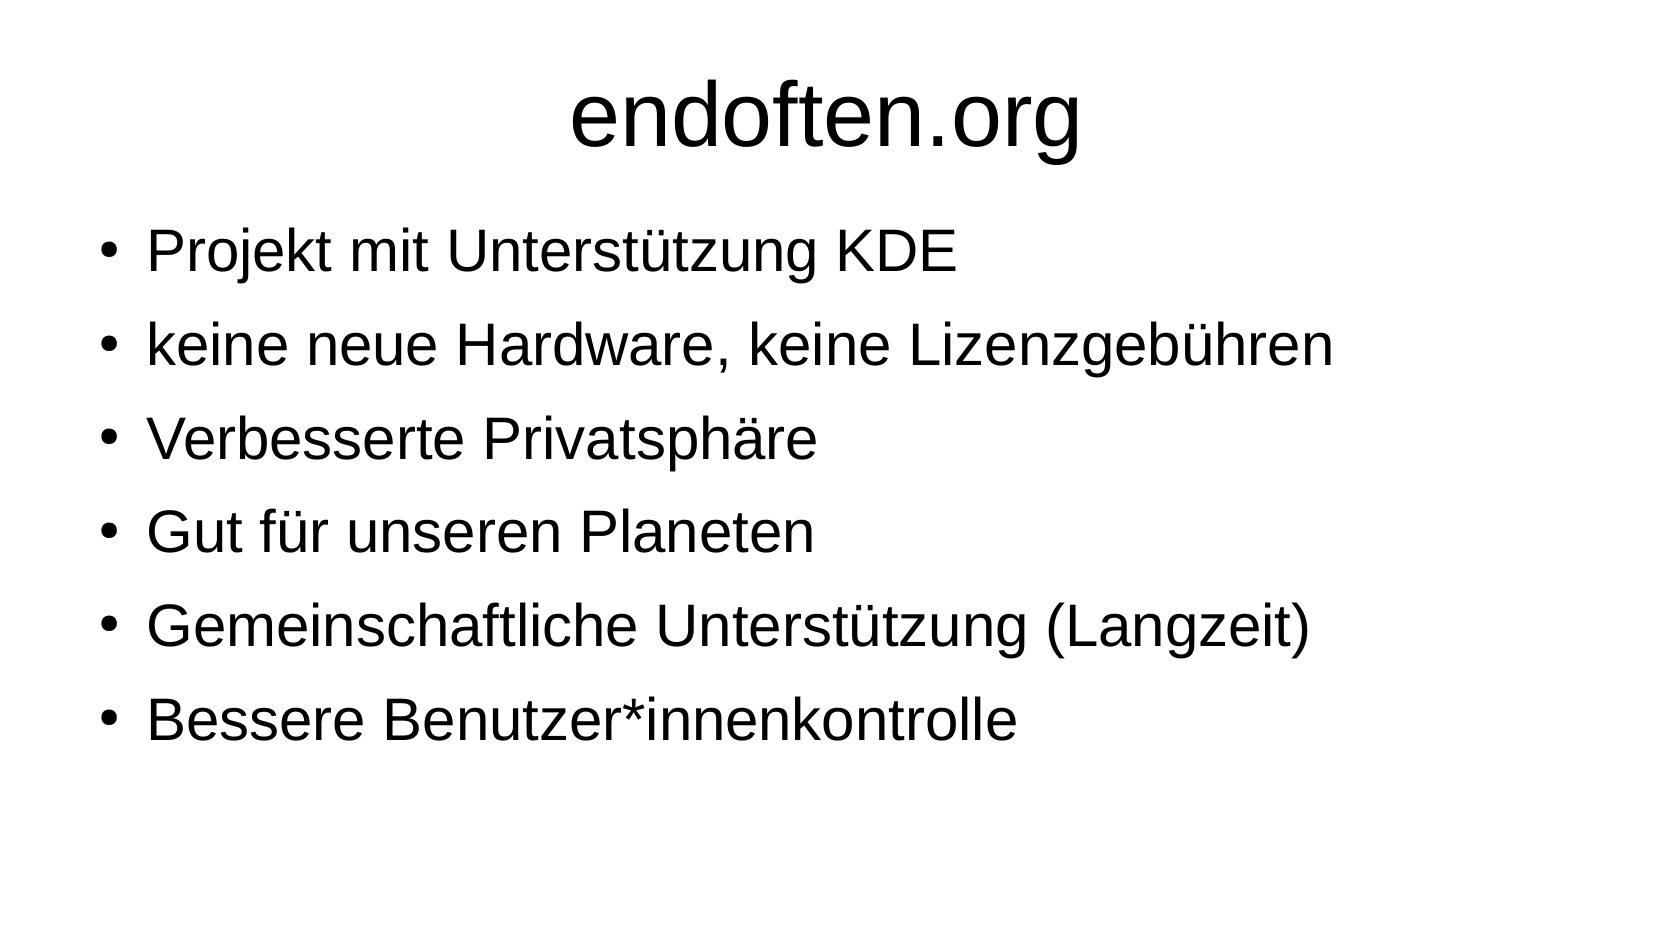

# endoften.org
Projekt mit Unterstützung KDE
keine neue Hardware, keine Lizenzgebühren
Verbesserte Privatsphäre
Gut für unseren Planeten
Gemeinschaftliche Unterstützung (Langzeit)
Bessere Benutzer*innenkontrolle